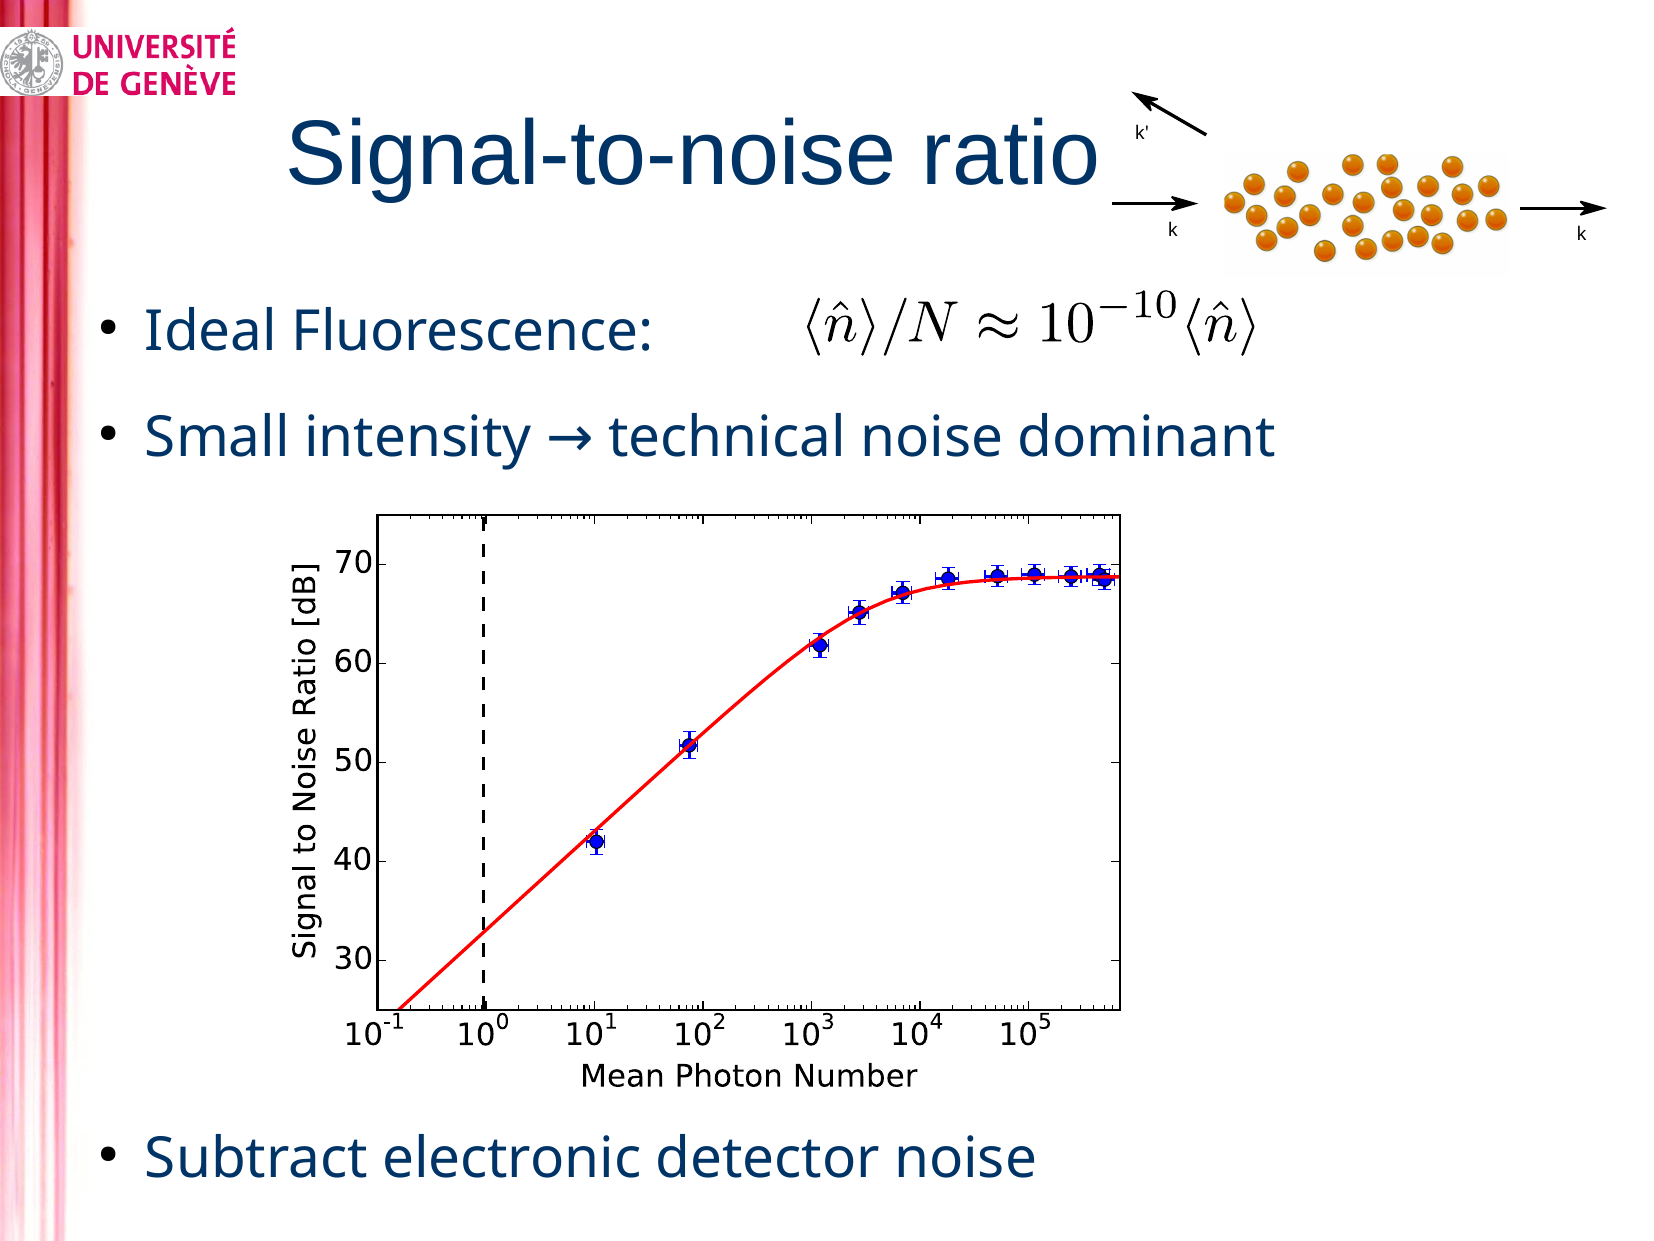

# Signal-to-noise ratio
Ideal Fluorescence:
Small intensity → technical noise dominant
Subtract electronic detector noise